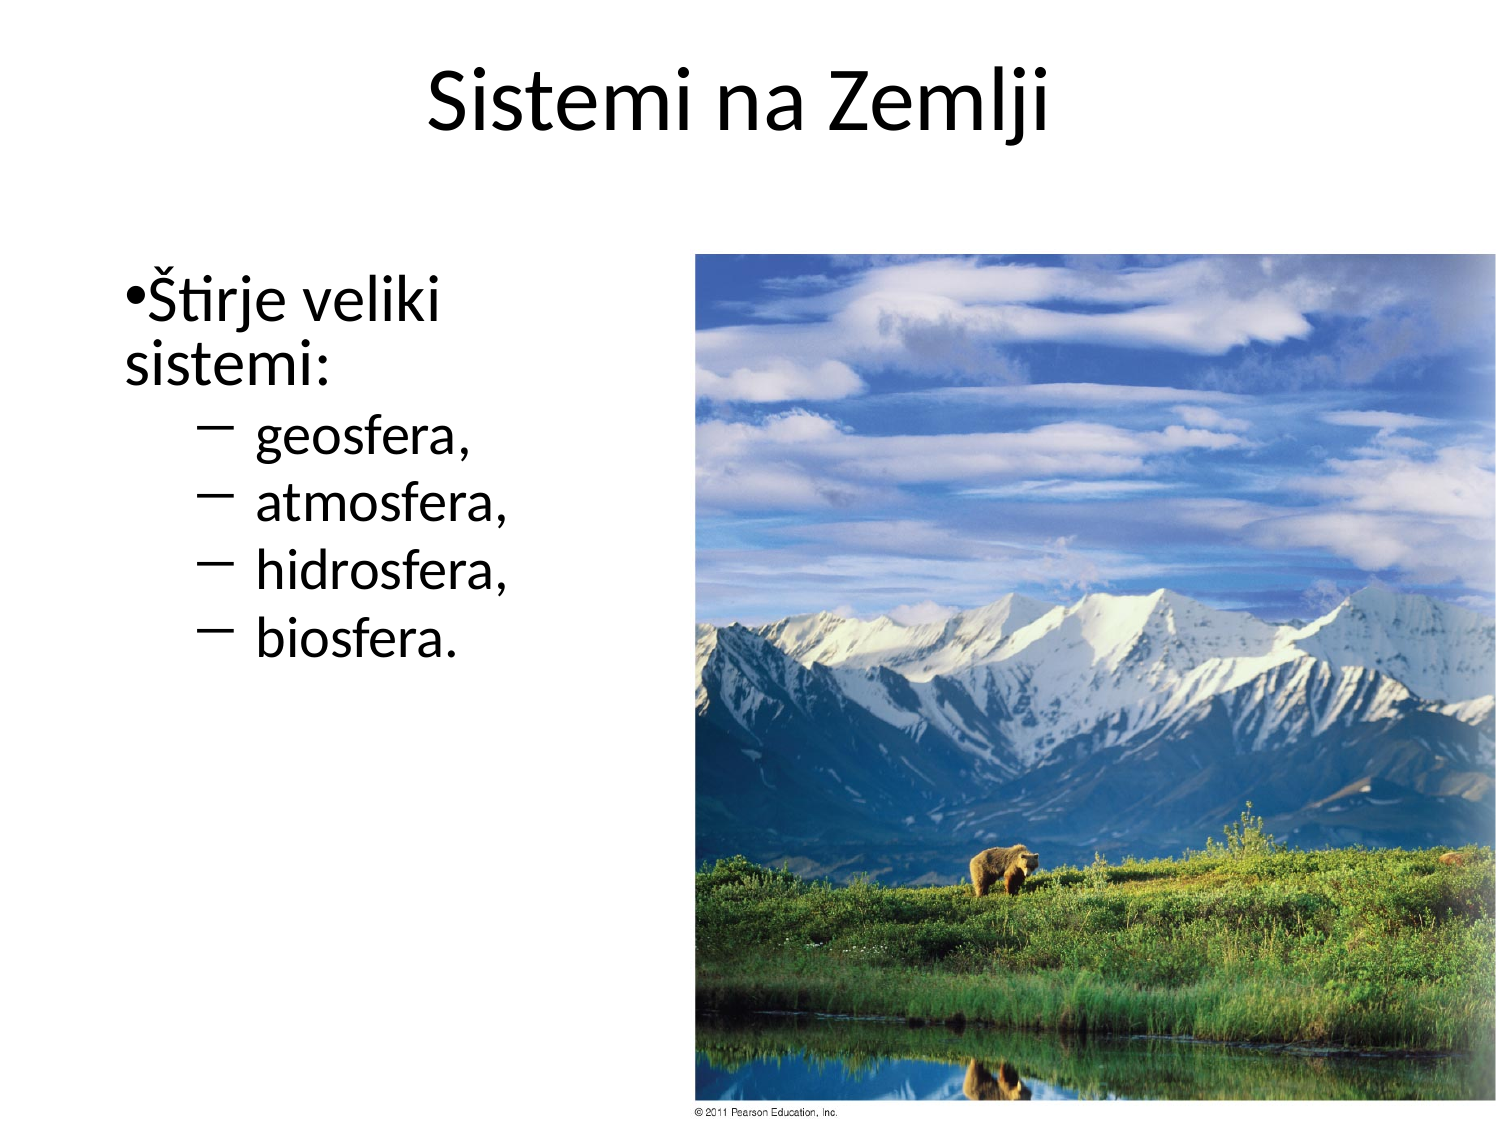

# Sistemi na Zemlji
Štirje veliki sistemi:
 geosfera,
 atmosfera,
 hidrosfera,
 biosfera.